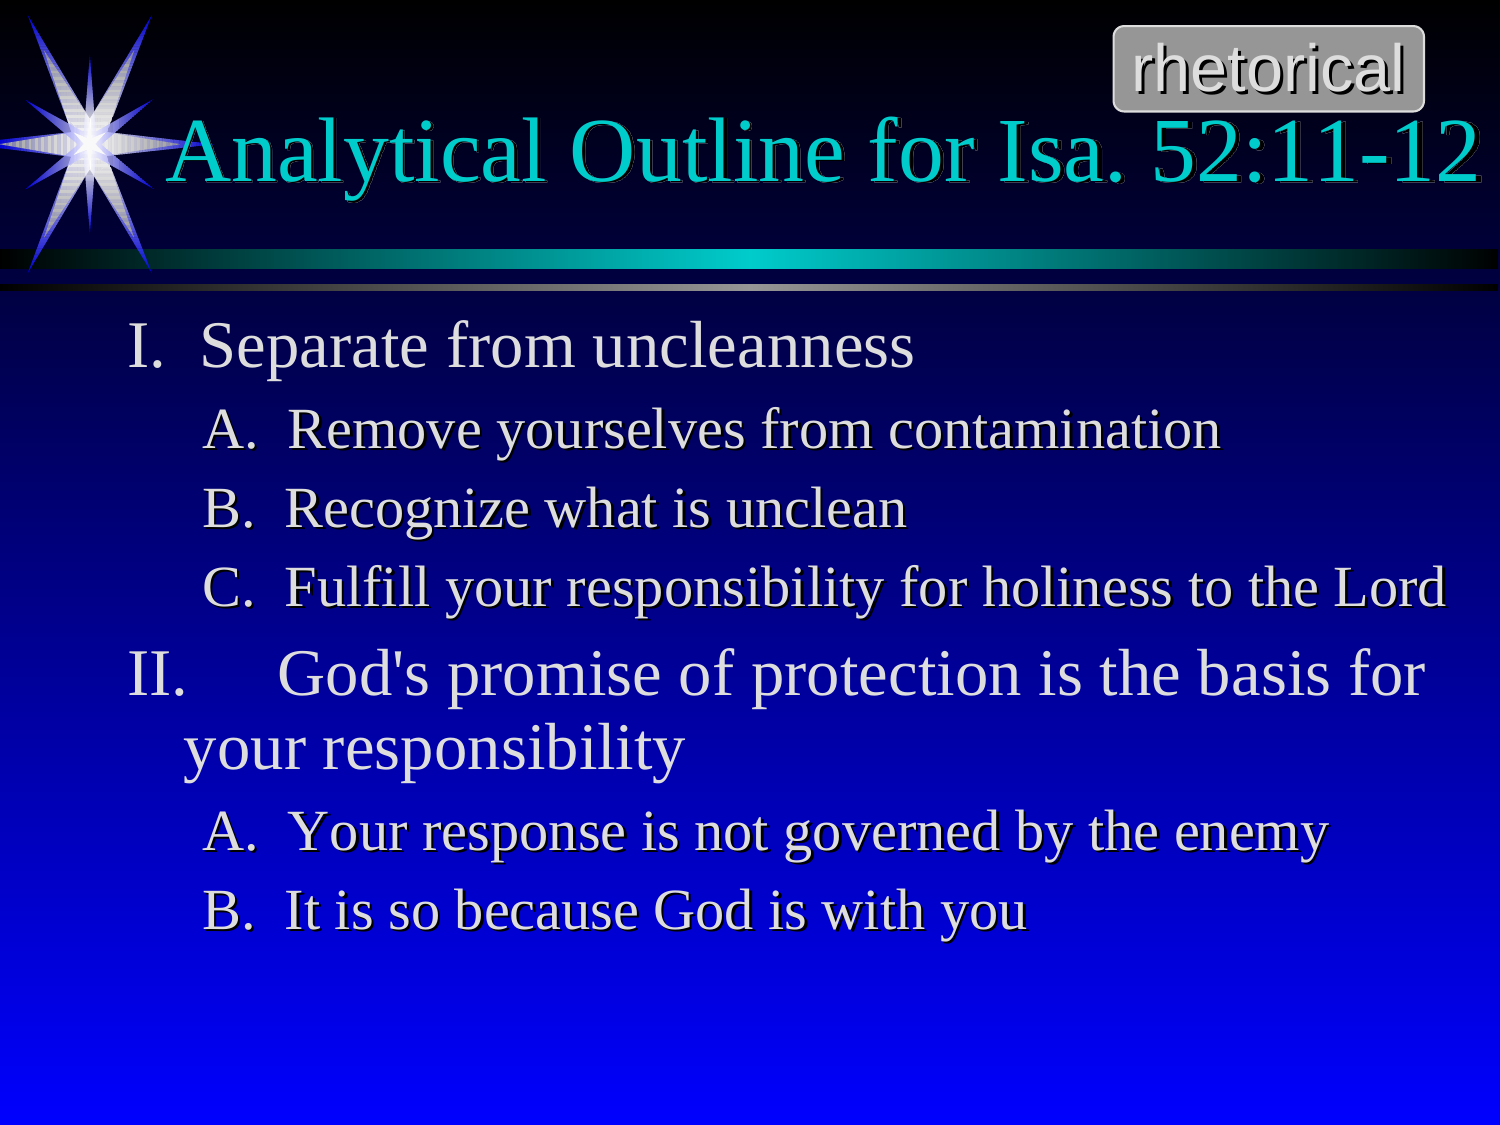

rhetorical
# Analytical Outline for Isa. 52:11-12
I. Separate from uncleanness
A. Remove yourselves from contamination
B. Recognize what is unclean
C. Fulfill your responsibility for holiness to the Lord
II.	God's promise of protection is the basis for your responsibility
A. Your response is not governed by the enemy
B. It is so because God is with you